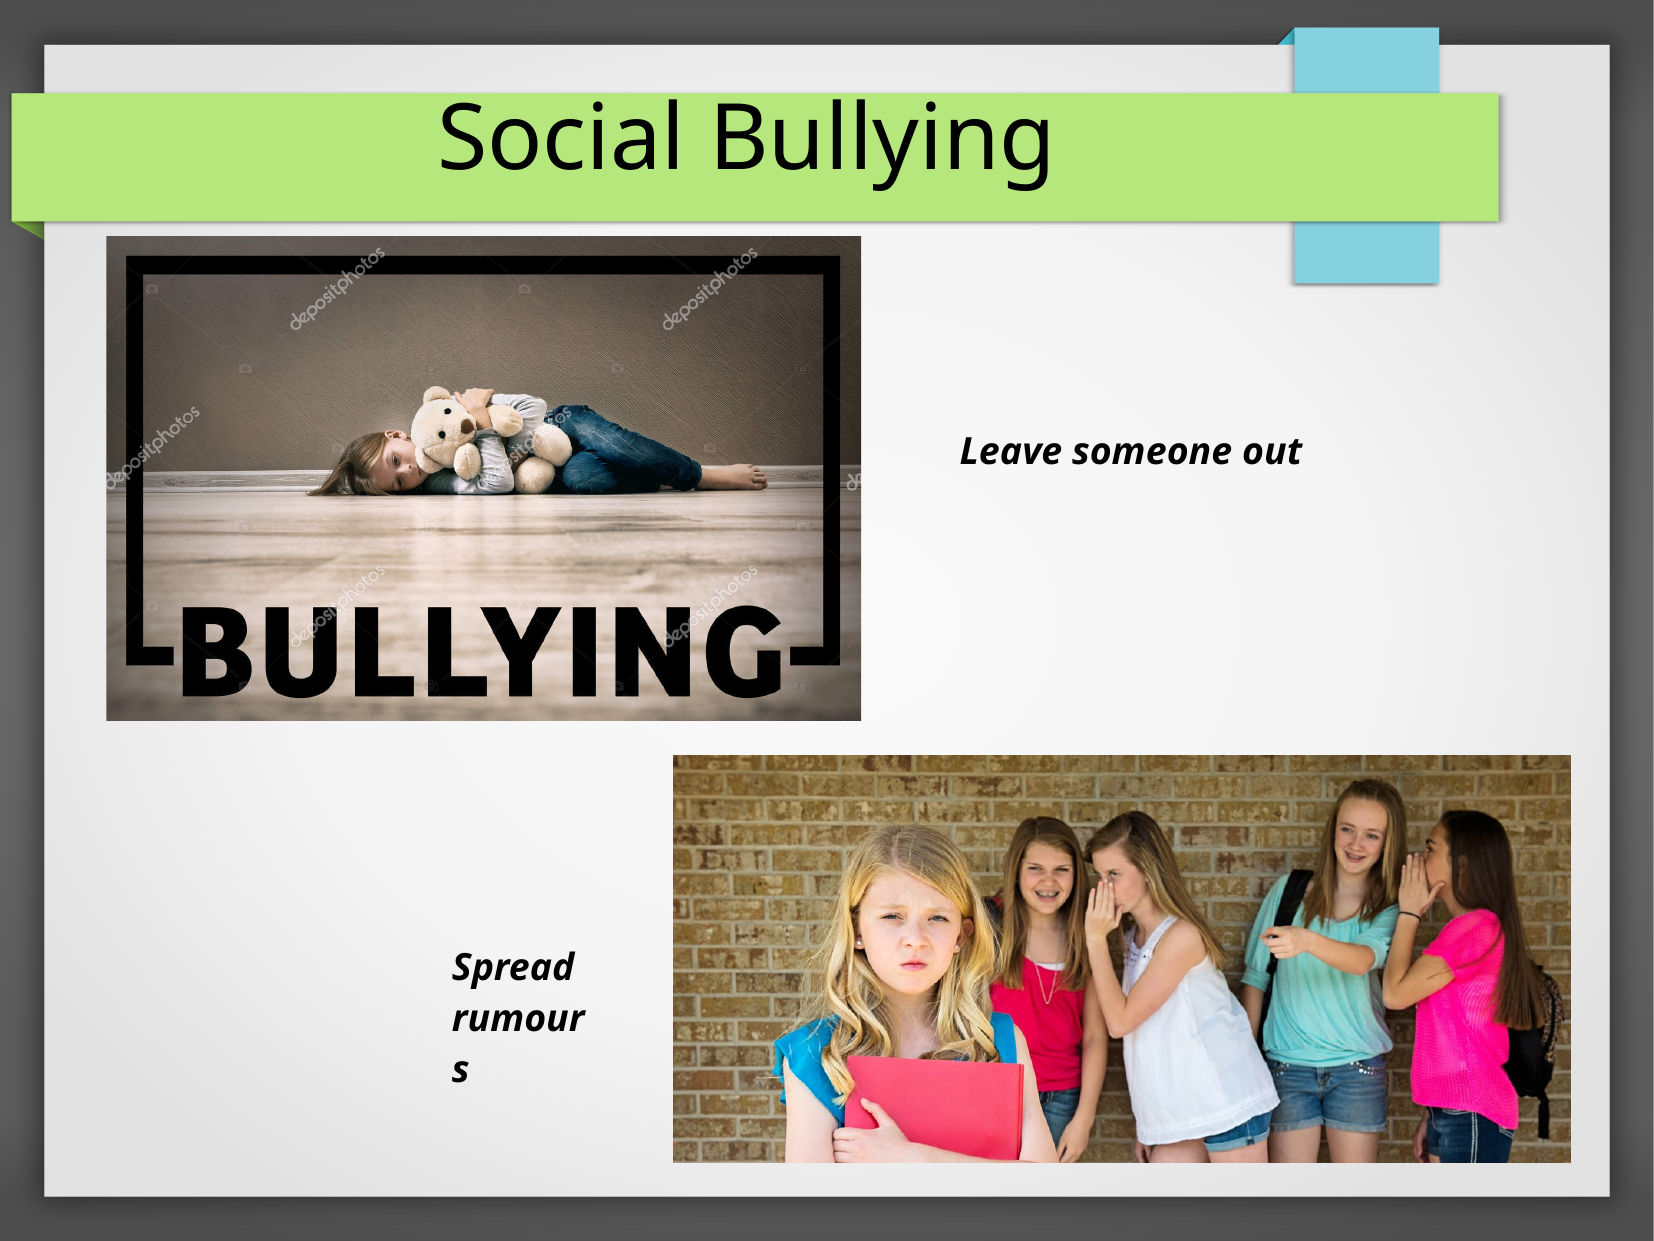

# Social Bullying
Leave someone out
Spread rumours